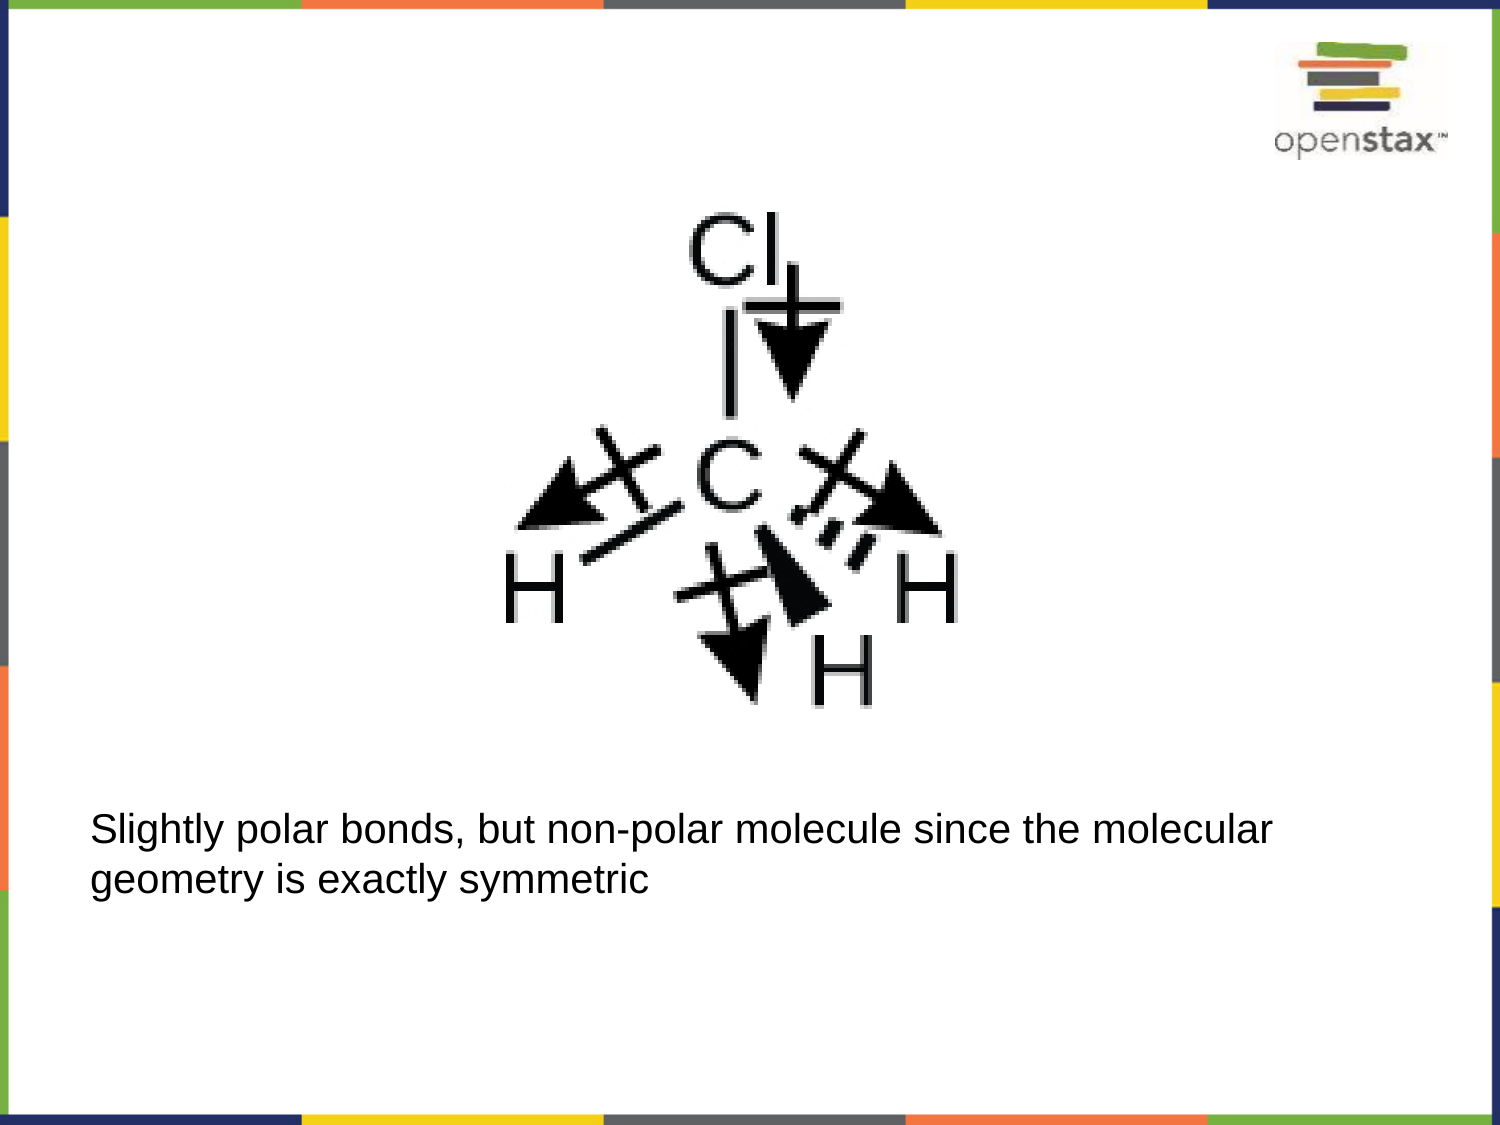

# Slightly polar bonds, but non-polar molecule since the molecular geometry is exactly symmetric